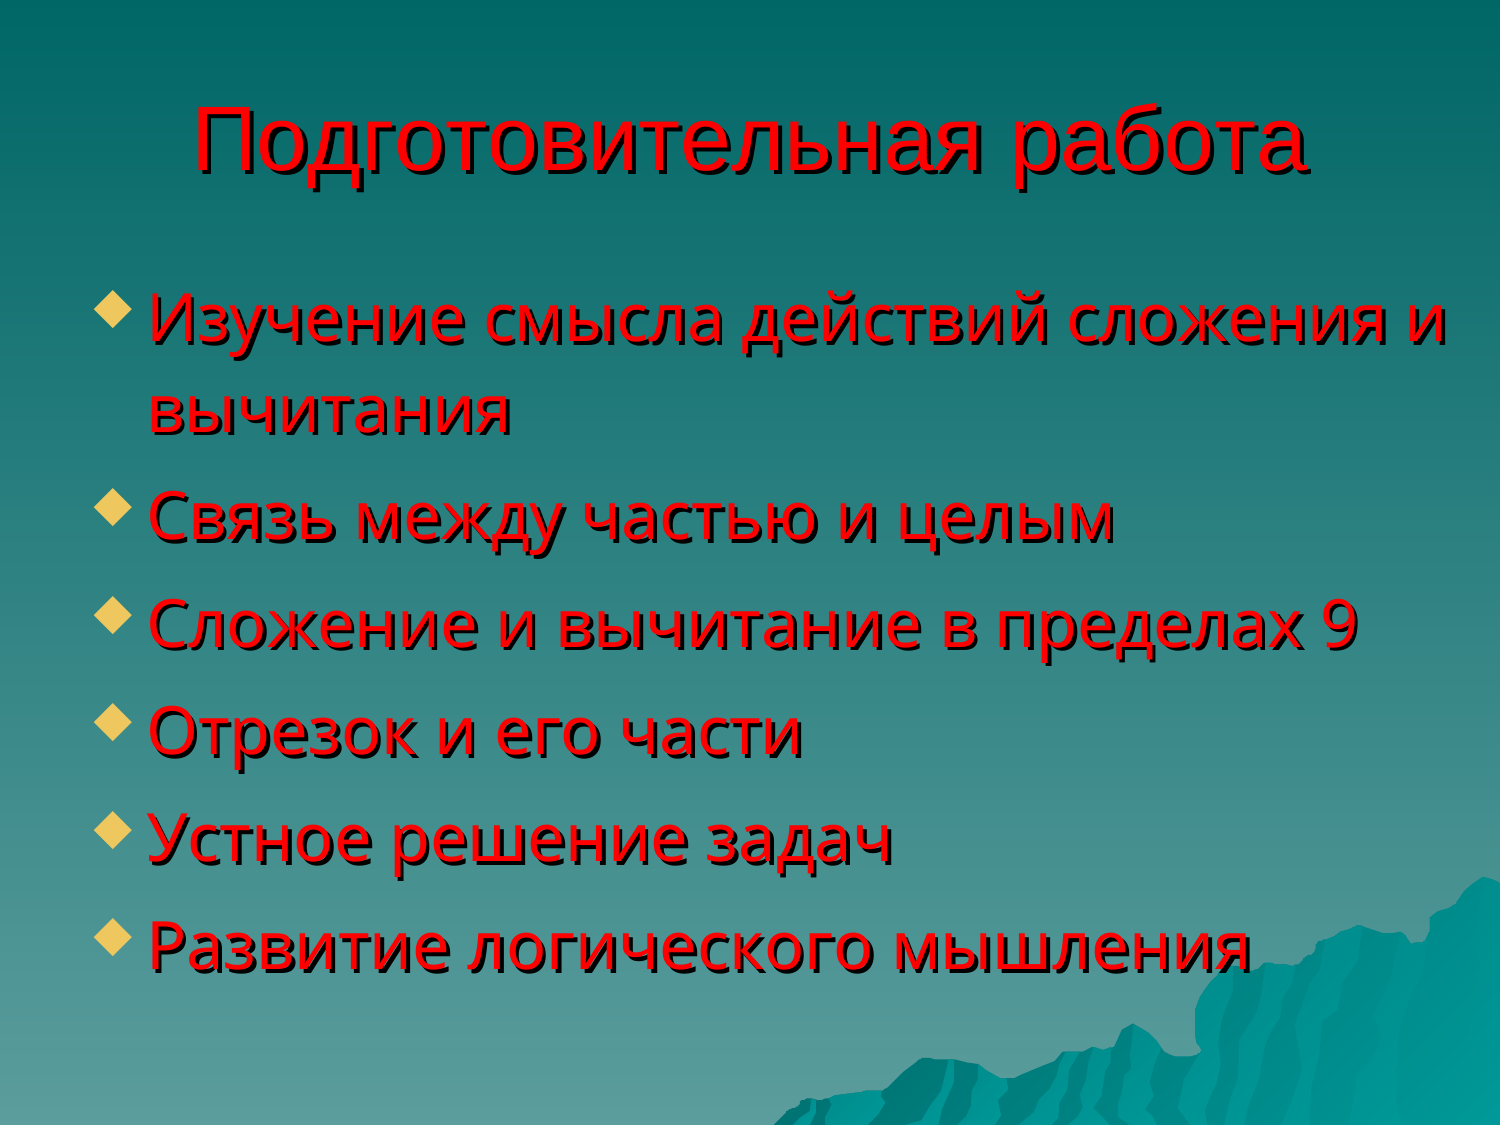

# Подготовительная работа
Изучение смысла действий сложения и вычитания
Связь между частью и целым
Сложение и вычитание в пределах 9
Отрезок и его части
Устное решение задач
Развитие логического мышления